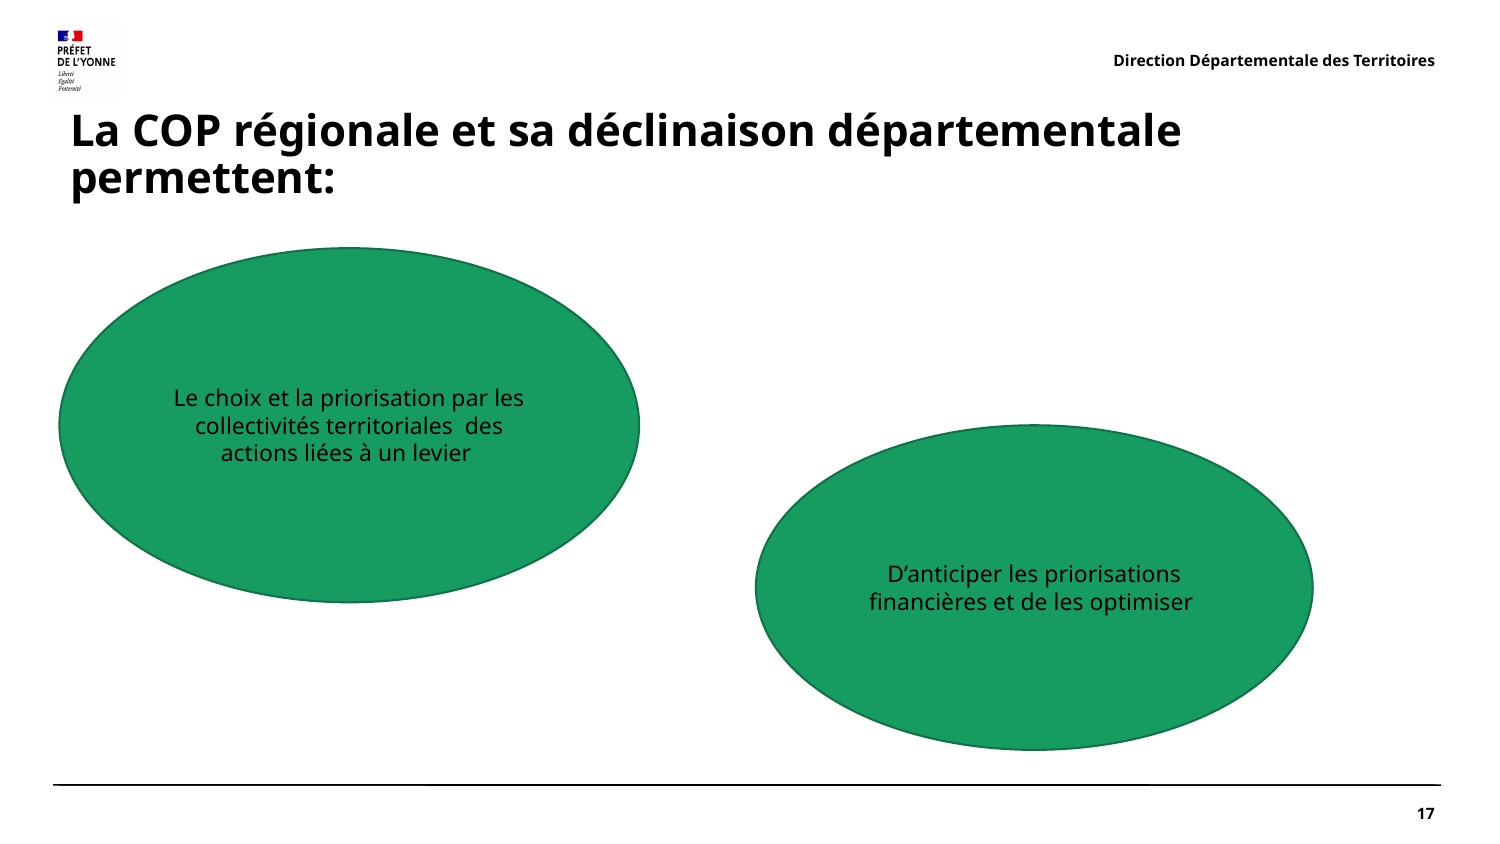

Direction Départementale des Territoires
# La COP régionale et sa déclinaison départementale permettent:
Le choix et la priorisation par les collectivités territoriales des actions liées à un levier
D’anticiper les priorisations financières et de les optimiser
17